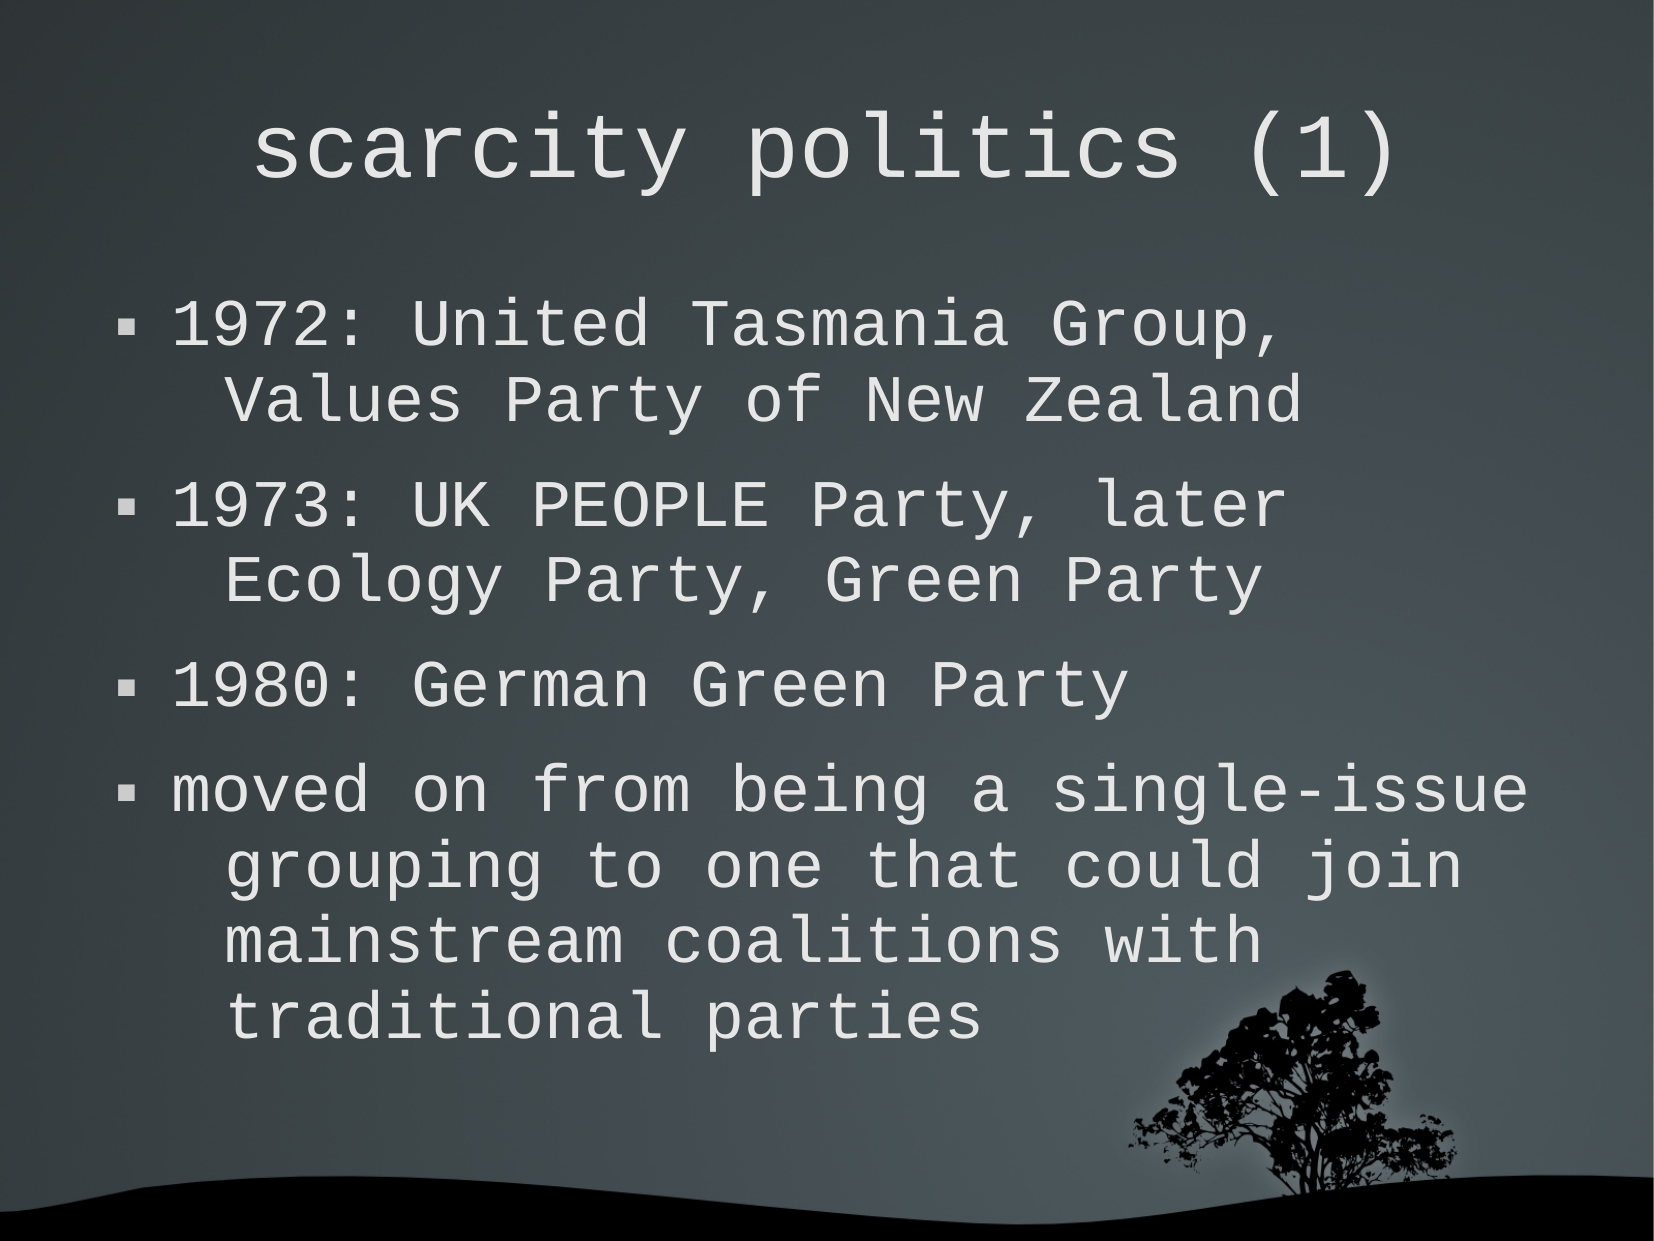

# scarcity politics (1)
1972: United Tasmania Group, Values Party of New Zealand
1973: UK PEOPLE Party, later Ecology Party, Green Party
1980: German Green Party
moved on from being a single-issue grouping to one that could join mainstream coalitions with traditional parties